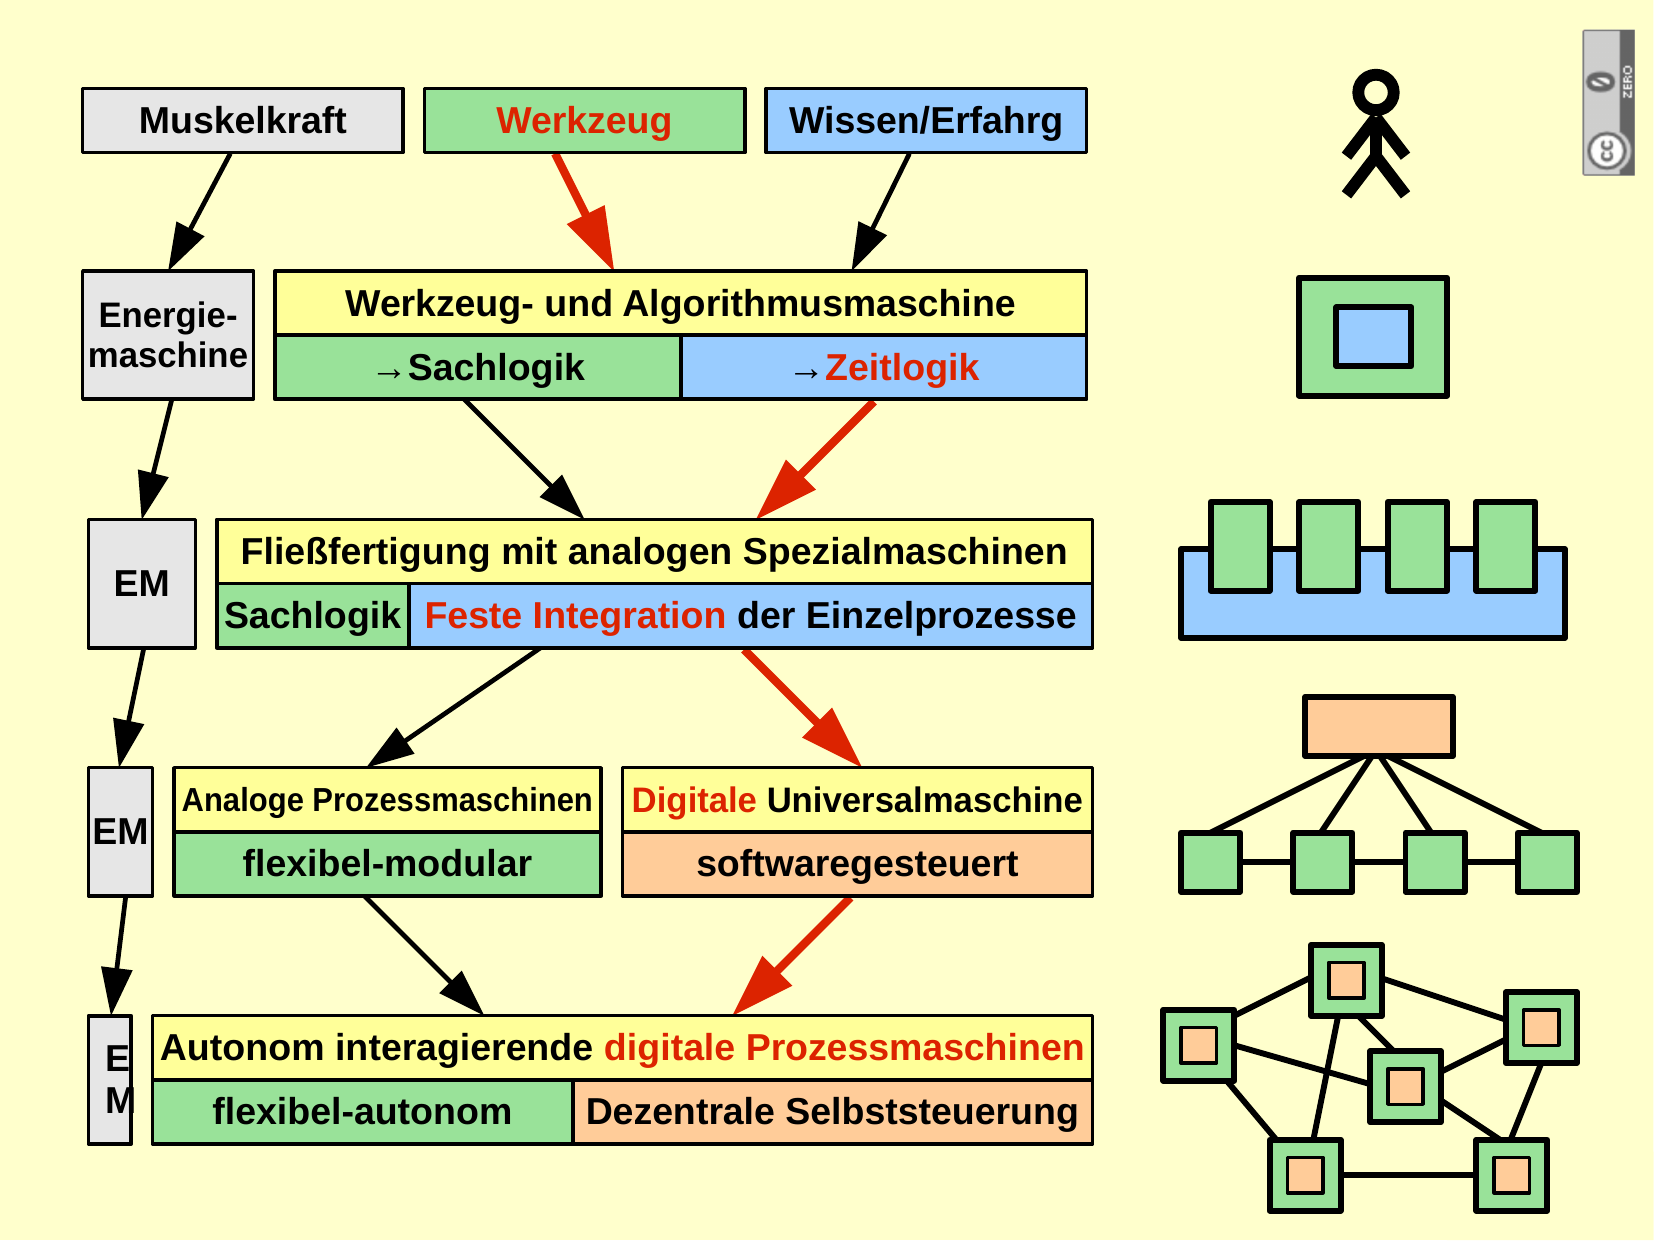

Muskelkraft
Werkzeug
Wissen/Erfahrg
Energie-
maschine
Werkzeug- und Algorithmusmaschine
→Sachlogik
→Zeitlogik
EM
Fließfertigung mit analogen Spezialmaschinen
Sachlogik
Feste Integration der Einzelprozesse
EM
Analoge Prozessmaschinen
Digitale Universalmaschine
flexibel-modular
softwaregesteuert
E
M
Autonom interagierende digitale Prozessmaschinen
flexibel-autonom
Dezentrale Selbststeuerung